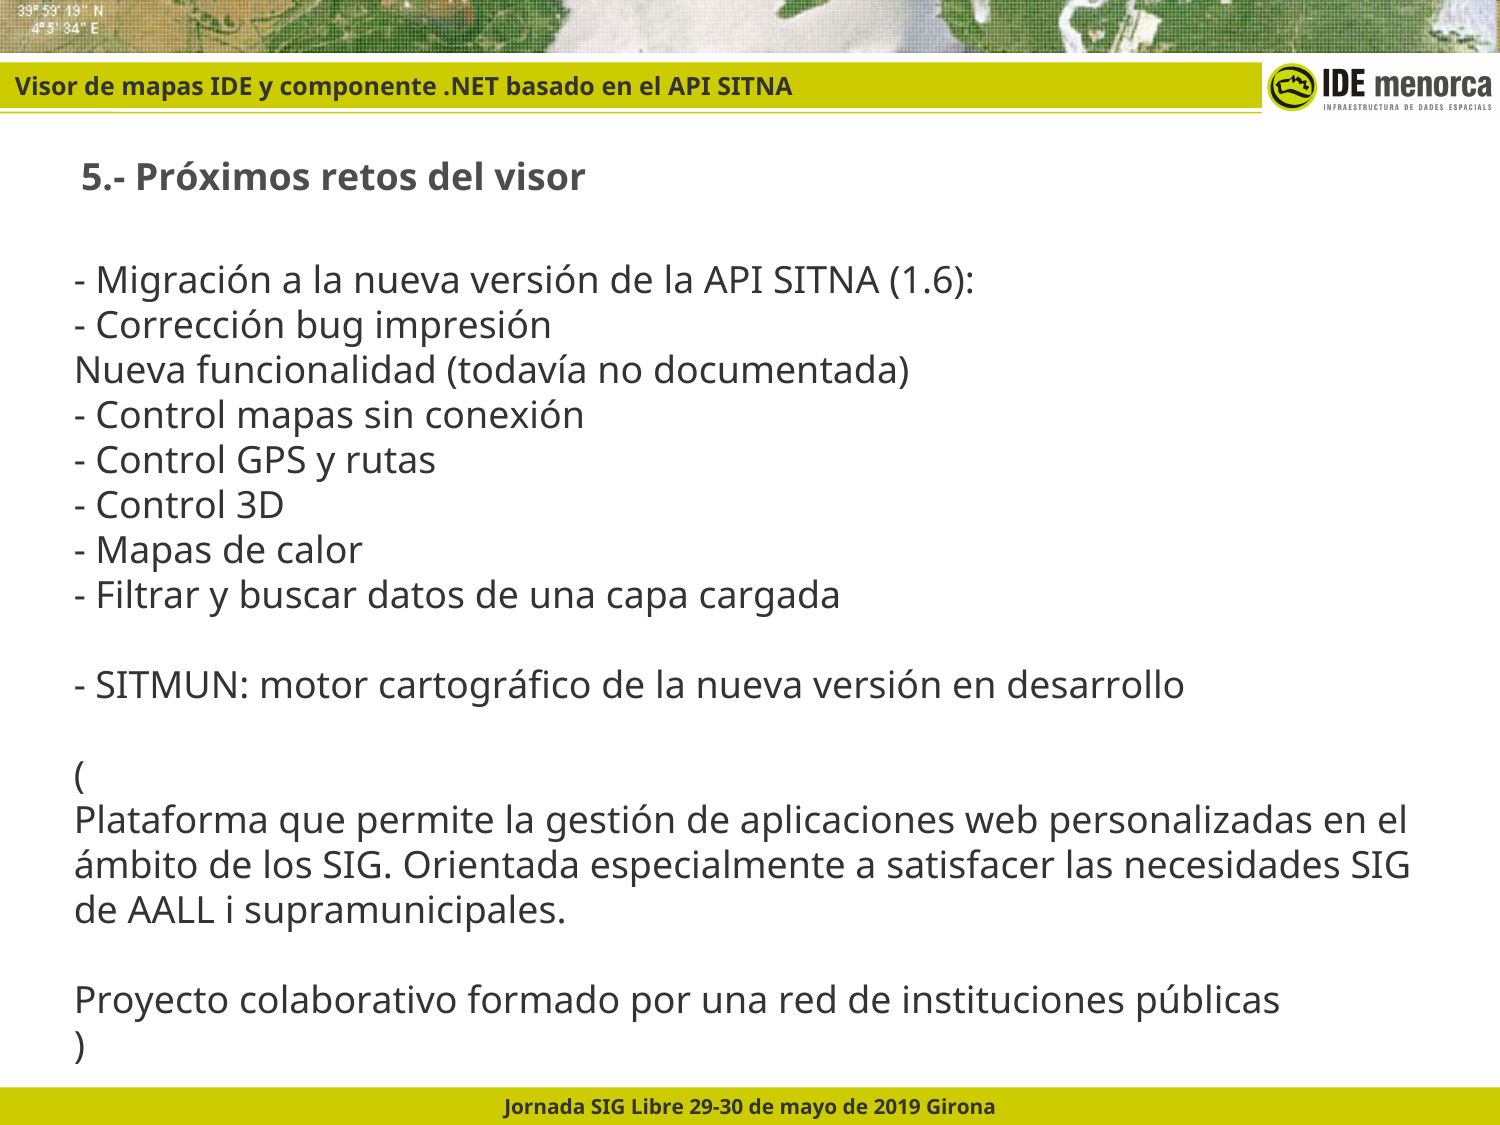

Visor de mapas IDE y componente .NET basado en el API SITNA
5.- Próximos retos del visor
- Migración a la nueva versión de la API SITNA (1.6):
- Corrección bug impresión
Nueva funcionalidad (todavía no documentada)
- Control mapas sin conexión
- Control GPS y rutas
- Control 3D
- Mapas de calor
- Filtrar y buscar datos de una capa cargada
- SITMUN: motor cartográfico de la nueva versión en desarrollo
(
Plataforma que permite la gestión de aplicaciones web personalizadas en el ámbito de los SIG. Orientada especialmente a satisfacer las necesidades SIG de AALL i supramunicipales.
Proyecto colaborativo formado por una red de instituciones públicas
)
Jornada SIG Libre 29-30 de mayo de 2019 Girona